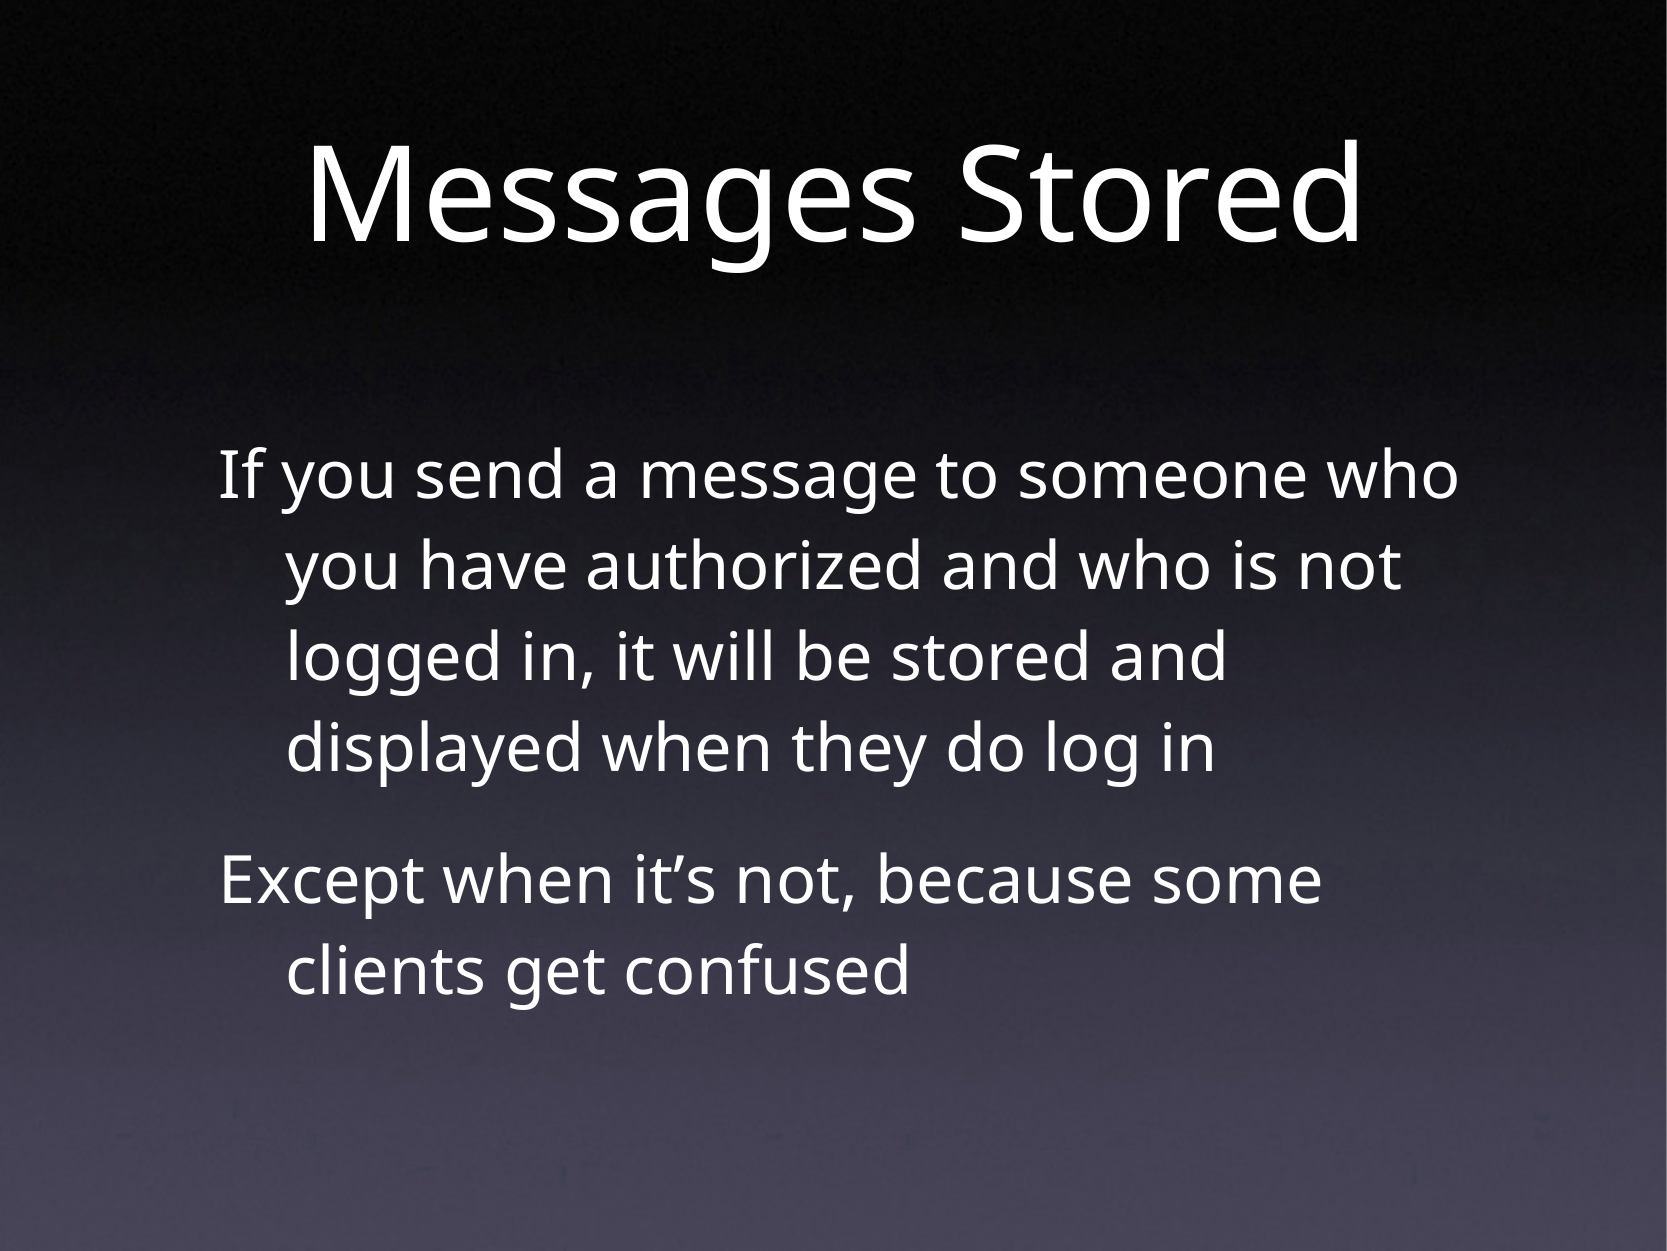

# Messages Stored
If you send a message to someone who you have authorized and who is not logged in, it will be stored and displayed when they do log in
Except when it’s not, because some clients get confused